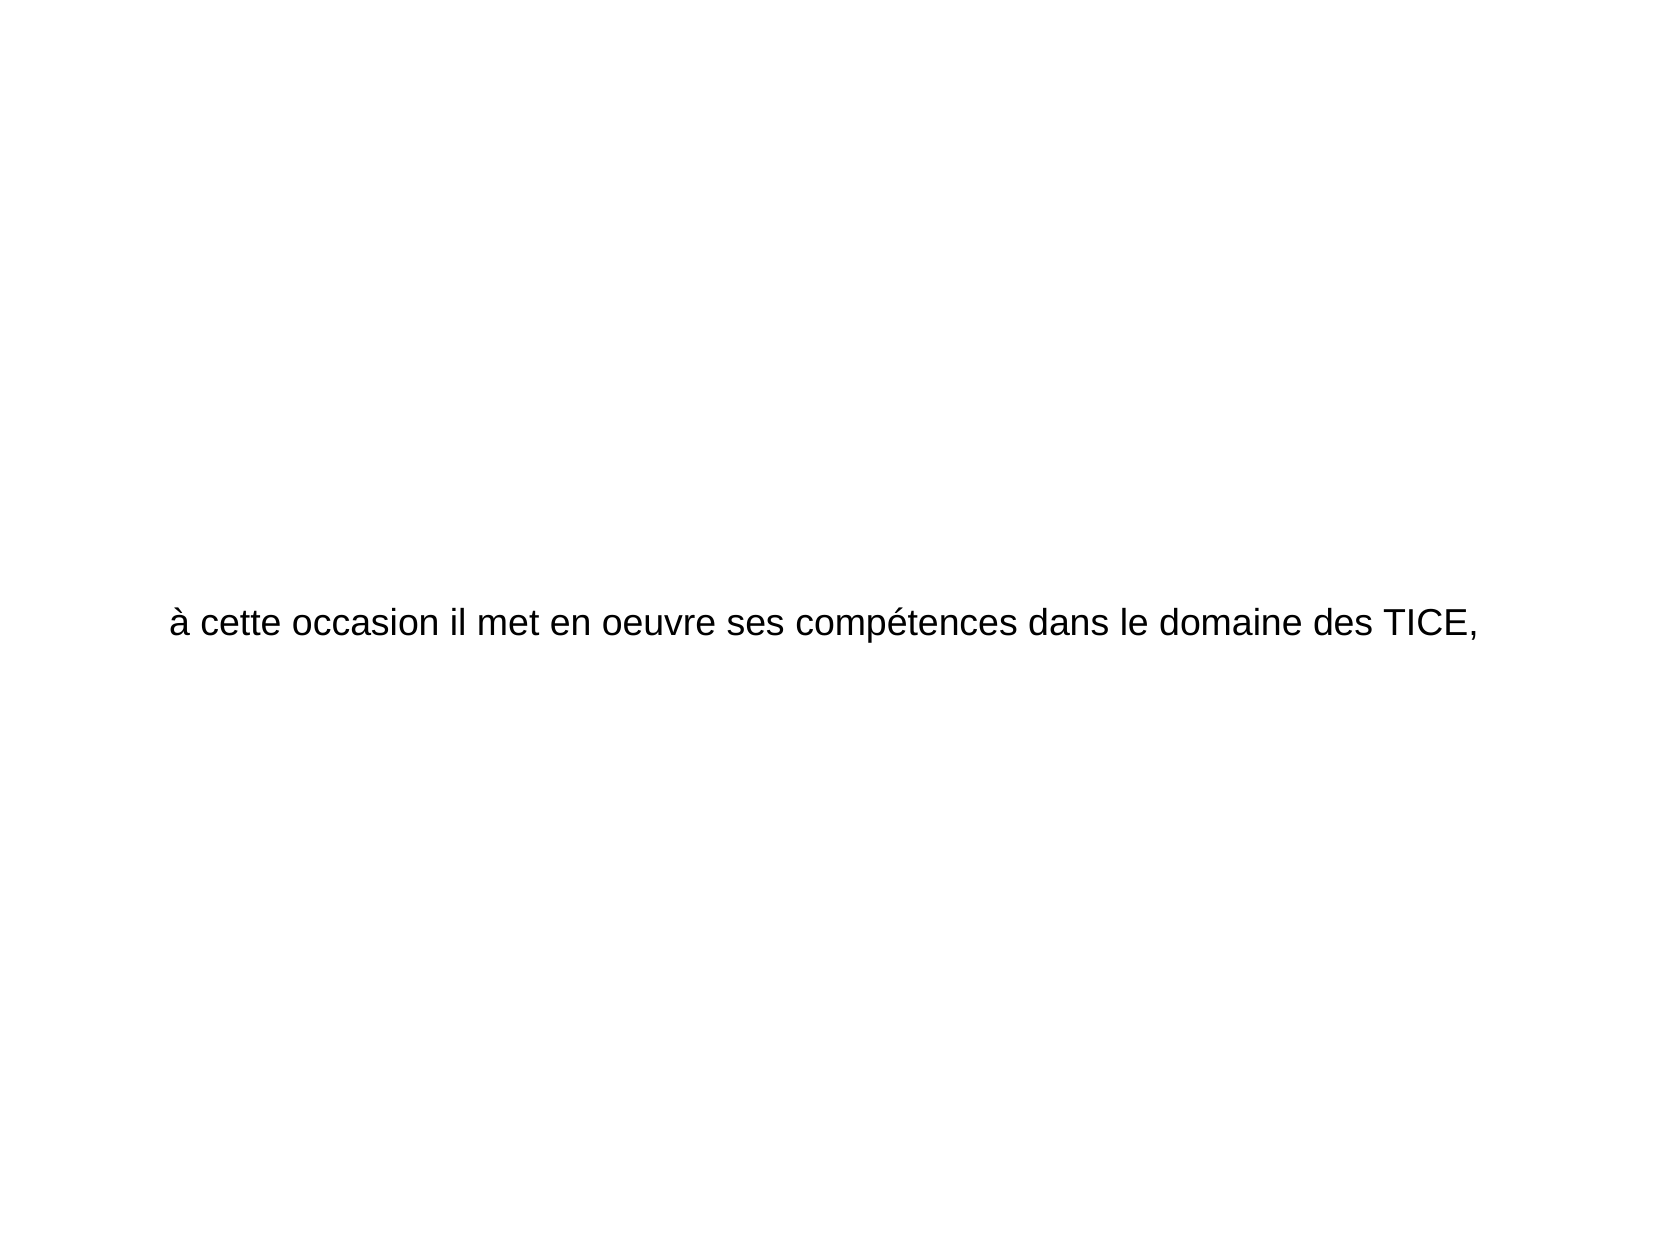

à cette occasion il met en oeuvre ses compétences dans le domaine des TICE,